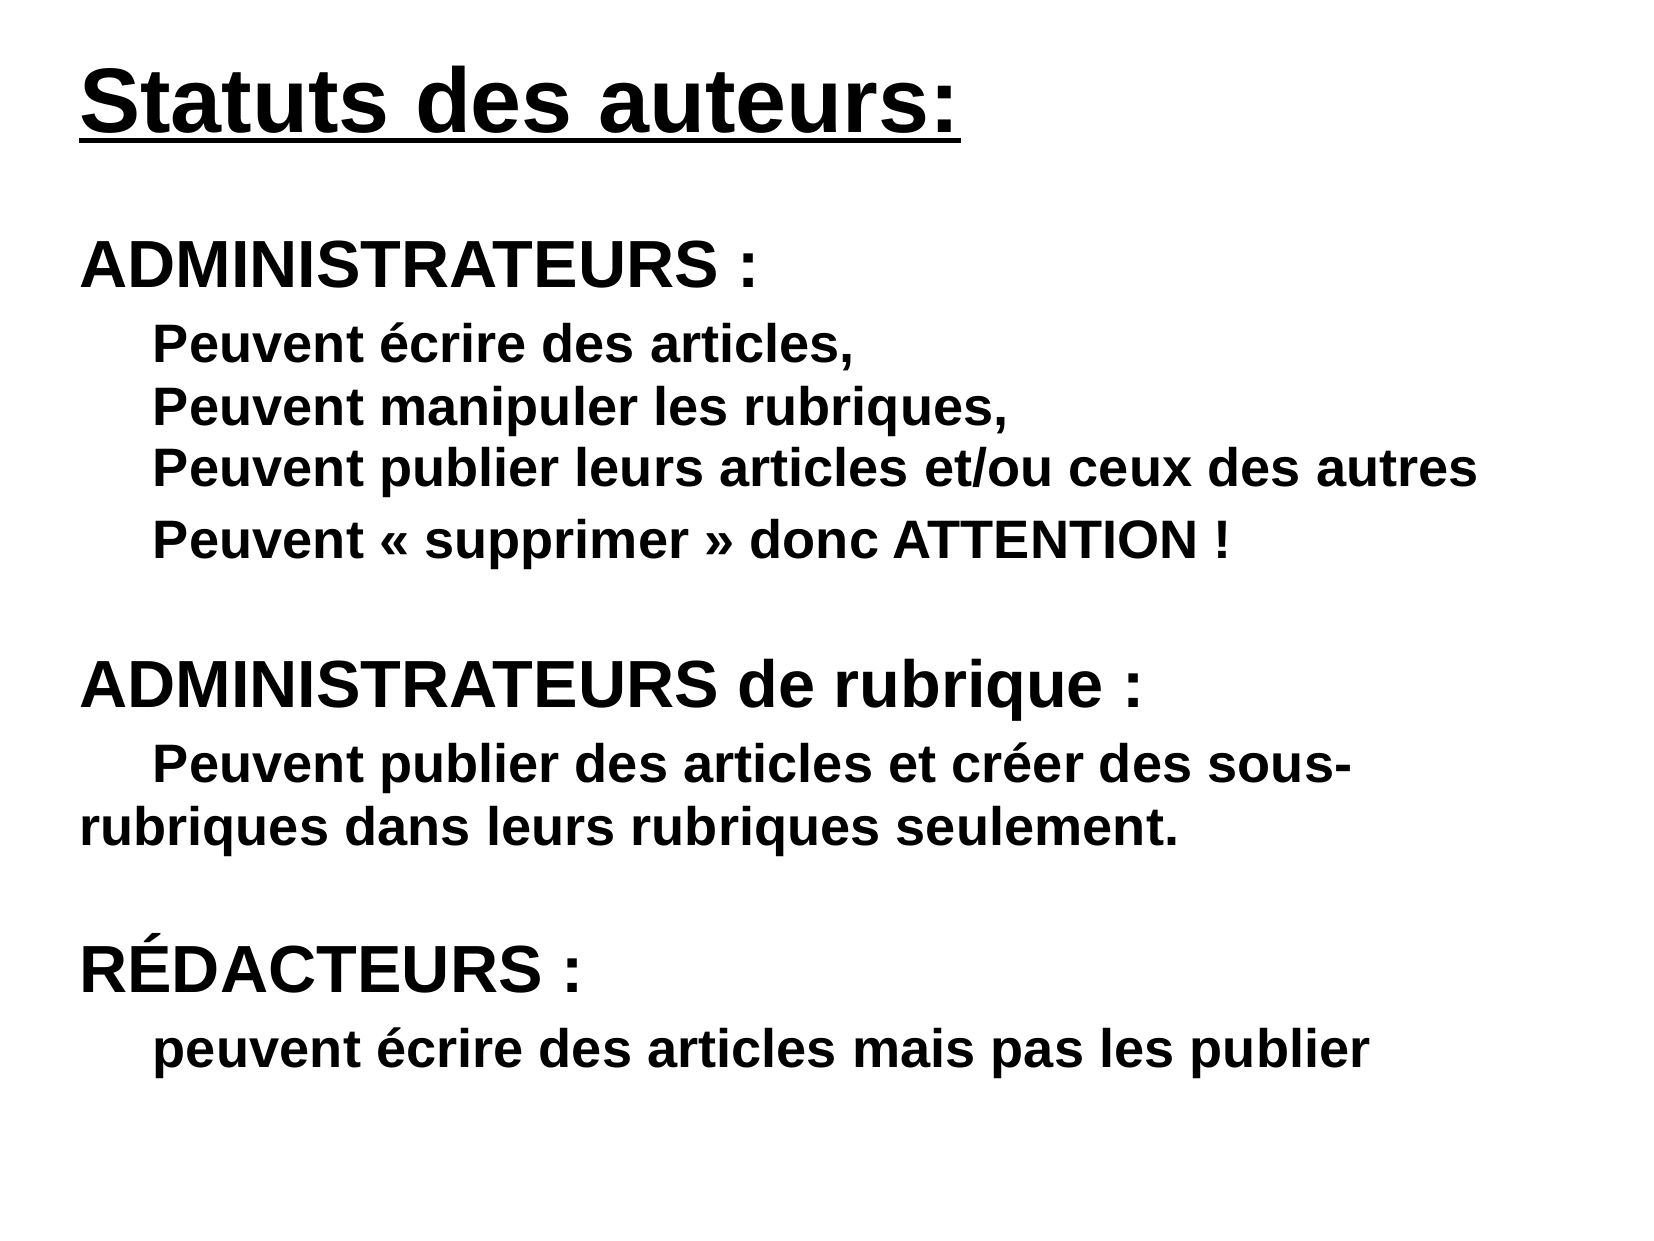

Statuts des auteurs:
ADMINISTRATEURS :
	Peuvent écrire des articles,
	Peuvent manipuler les rubriques,
	Peuvent publier leurs articles et/ou ceux des autres
	Peuvent « supprimer » donc ATTENTION !
ADMINISTRATEURS de rubrique :
	Peuvent publier des articles et créer des sous-rubriques dans leurs rubriques seulement.
RÉDACTEURS :
	peuvent écrire des articles mais pas les publier